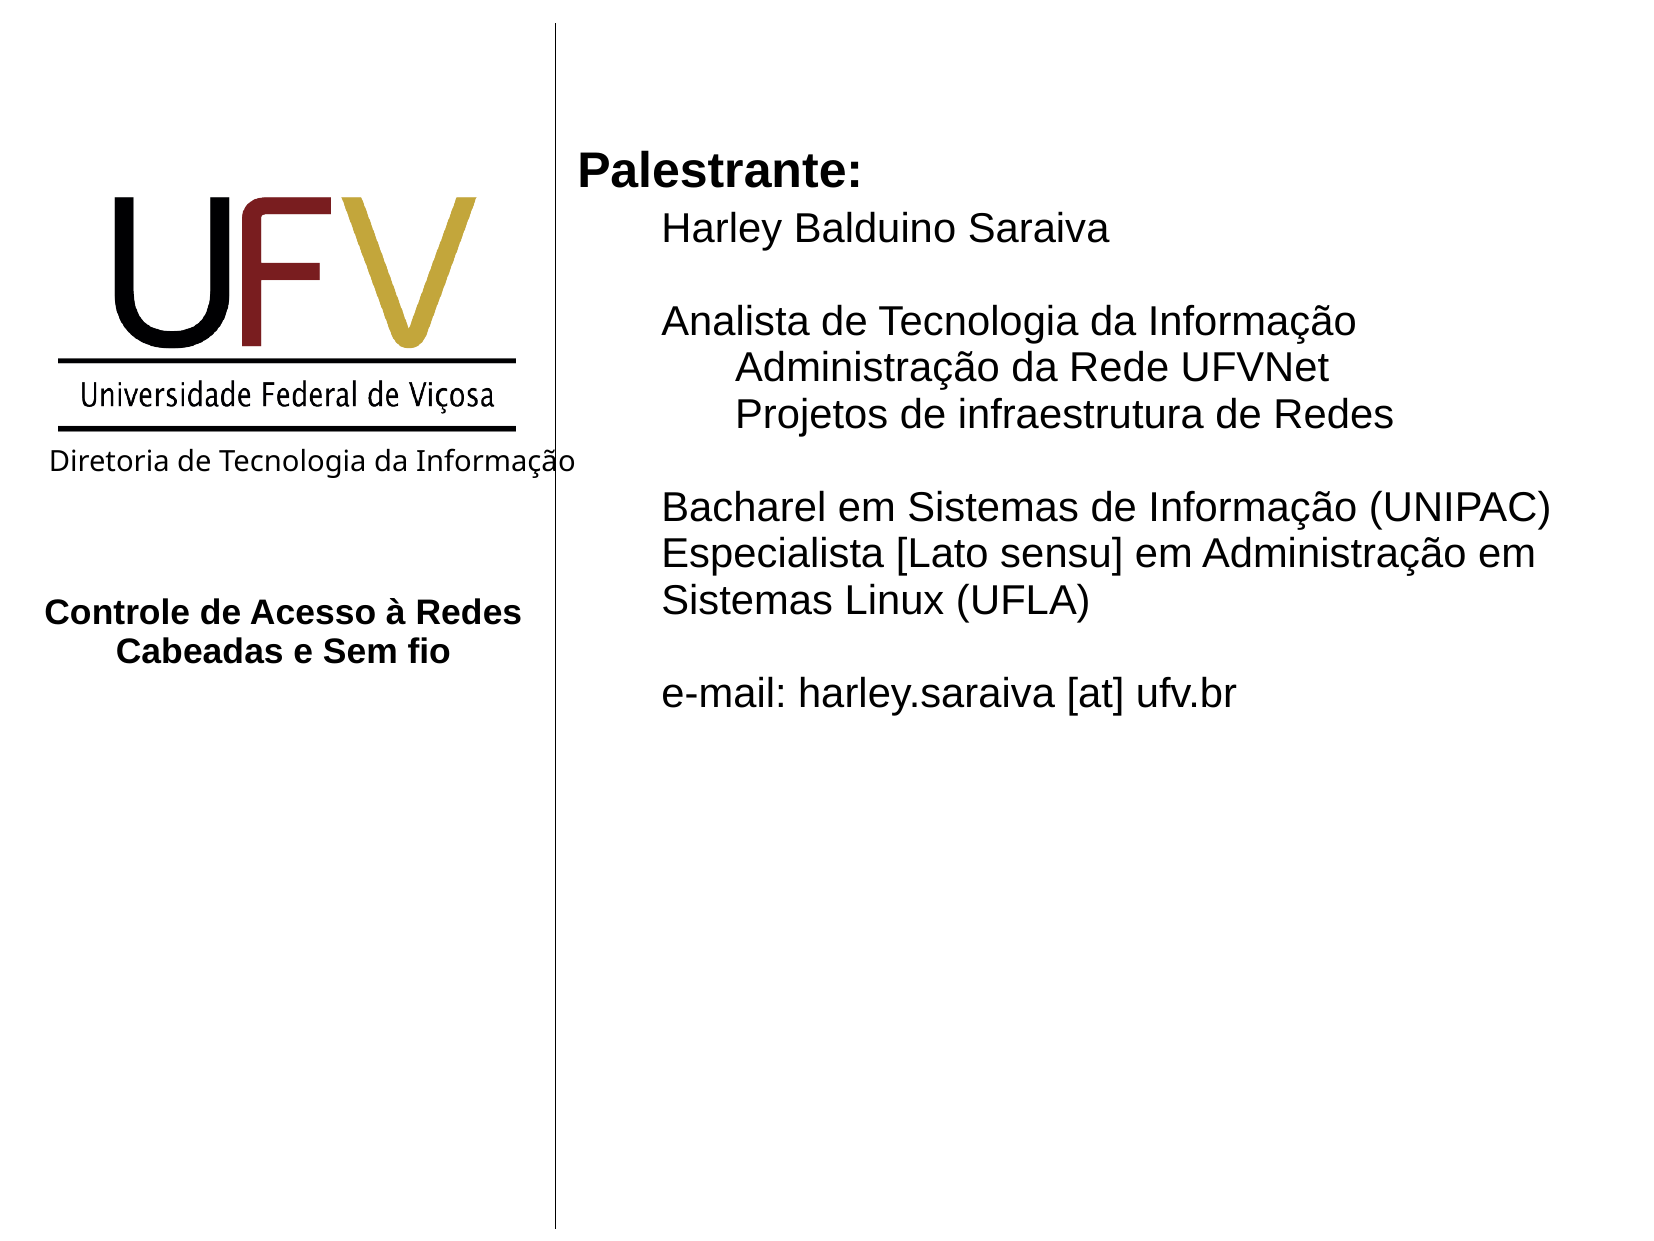

Palestrante:
Harley Balduino Saraiva
Analista de Tecnologia da Informação
	Administração da Rede UFVNet
	Projetos de infraestrutura de Redes
Bacharel em Sistemas de Informação (UNIPAC)
Especialista [Lato sensu] em Administração em Sistemas Linux (UFLA)
e-mail: harley.saraiva [at] ufv.br
Diretoria de Tecnologia da Informação
# Controle de Acesso à Redes Cabeadas e Sem fio